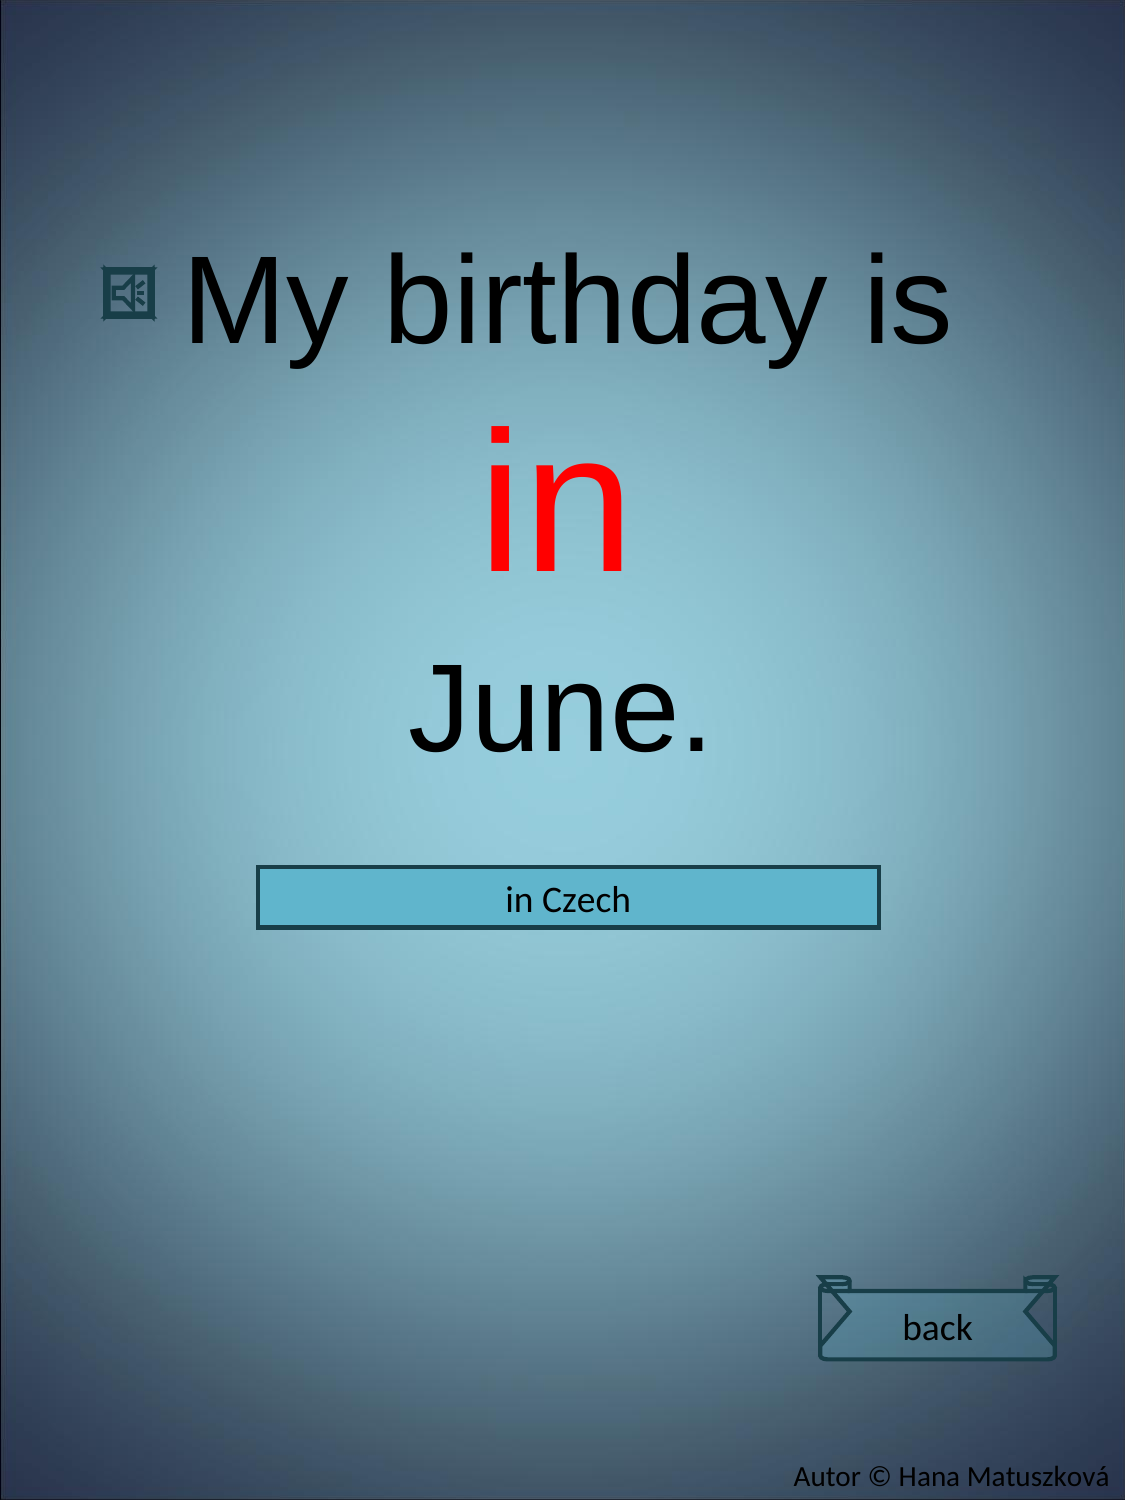

My birthday is
in
June.
Mám narozeniny v červnu.
in Czech
back
Autor © Hana Matuszková